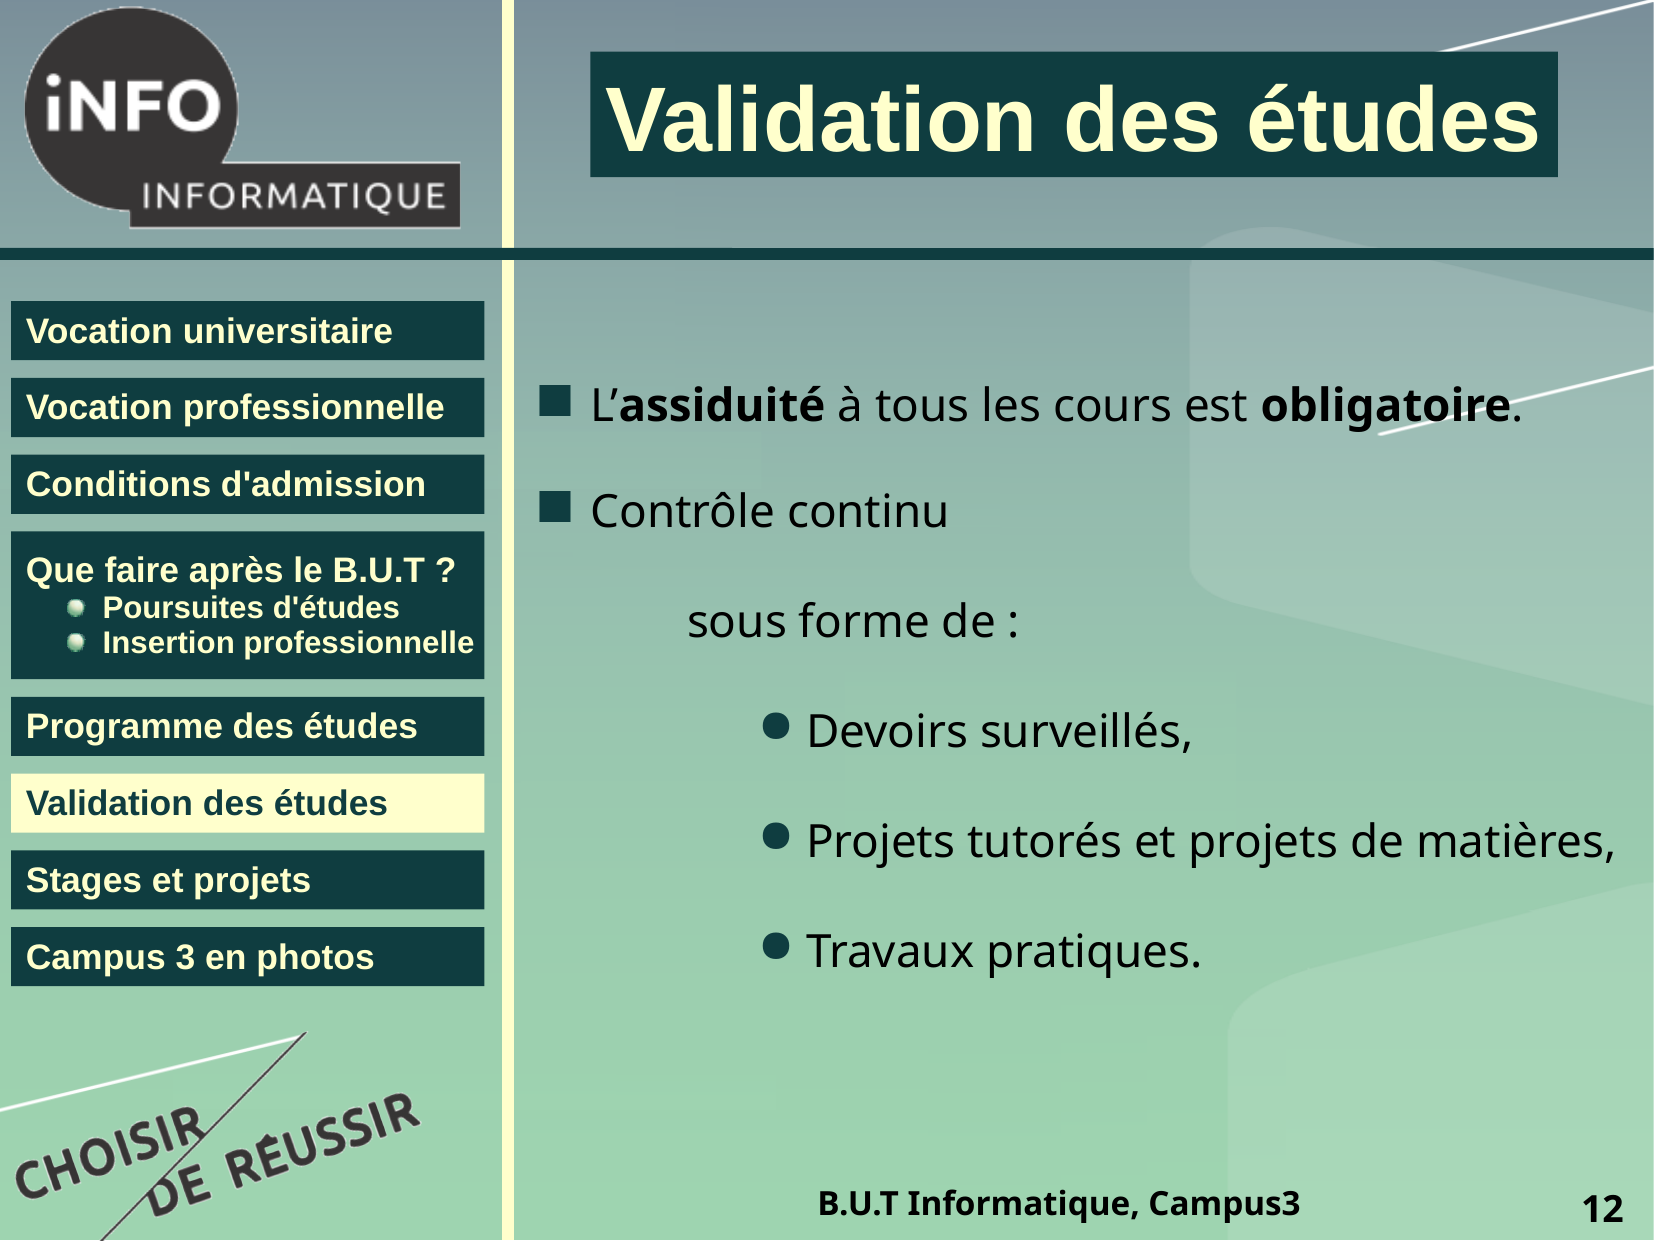

Validation des études
Vocation universitaire
 L’assiduité à tous les cours est obligatoire.
 Contrôle continu
sous forme de :
 Devoirs surveillés,
 Projets tutorés et projets de matières,
 Travaux pratiques.
Vocation professionnelle
Conditions d'admission
Que faire après le B.U.T ?
Poursuites d'études
Insertion professionnelle
Programme des études
Validation des études
Stages et projets
Campus 3 en photos
DUT Informatique, IUT Campus3
12